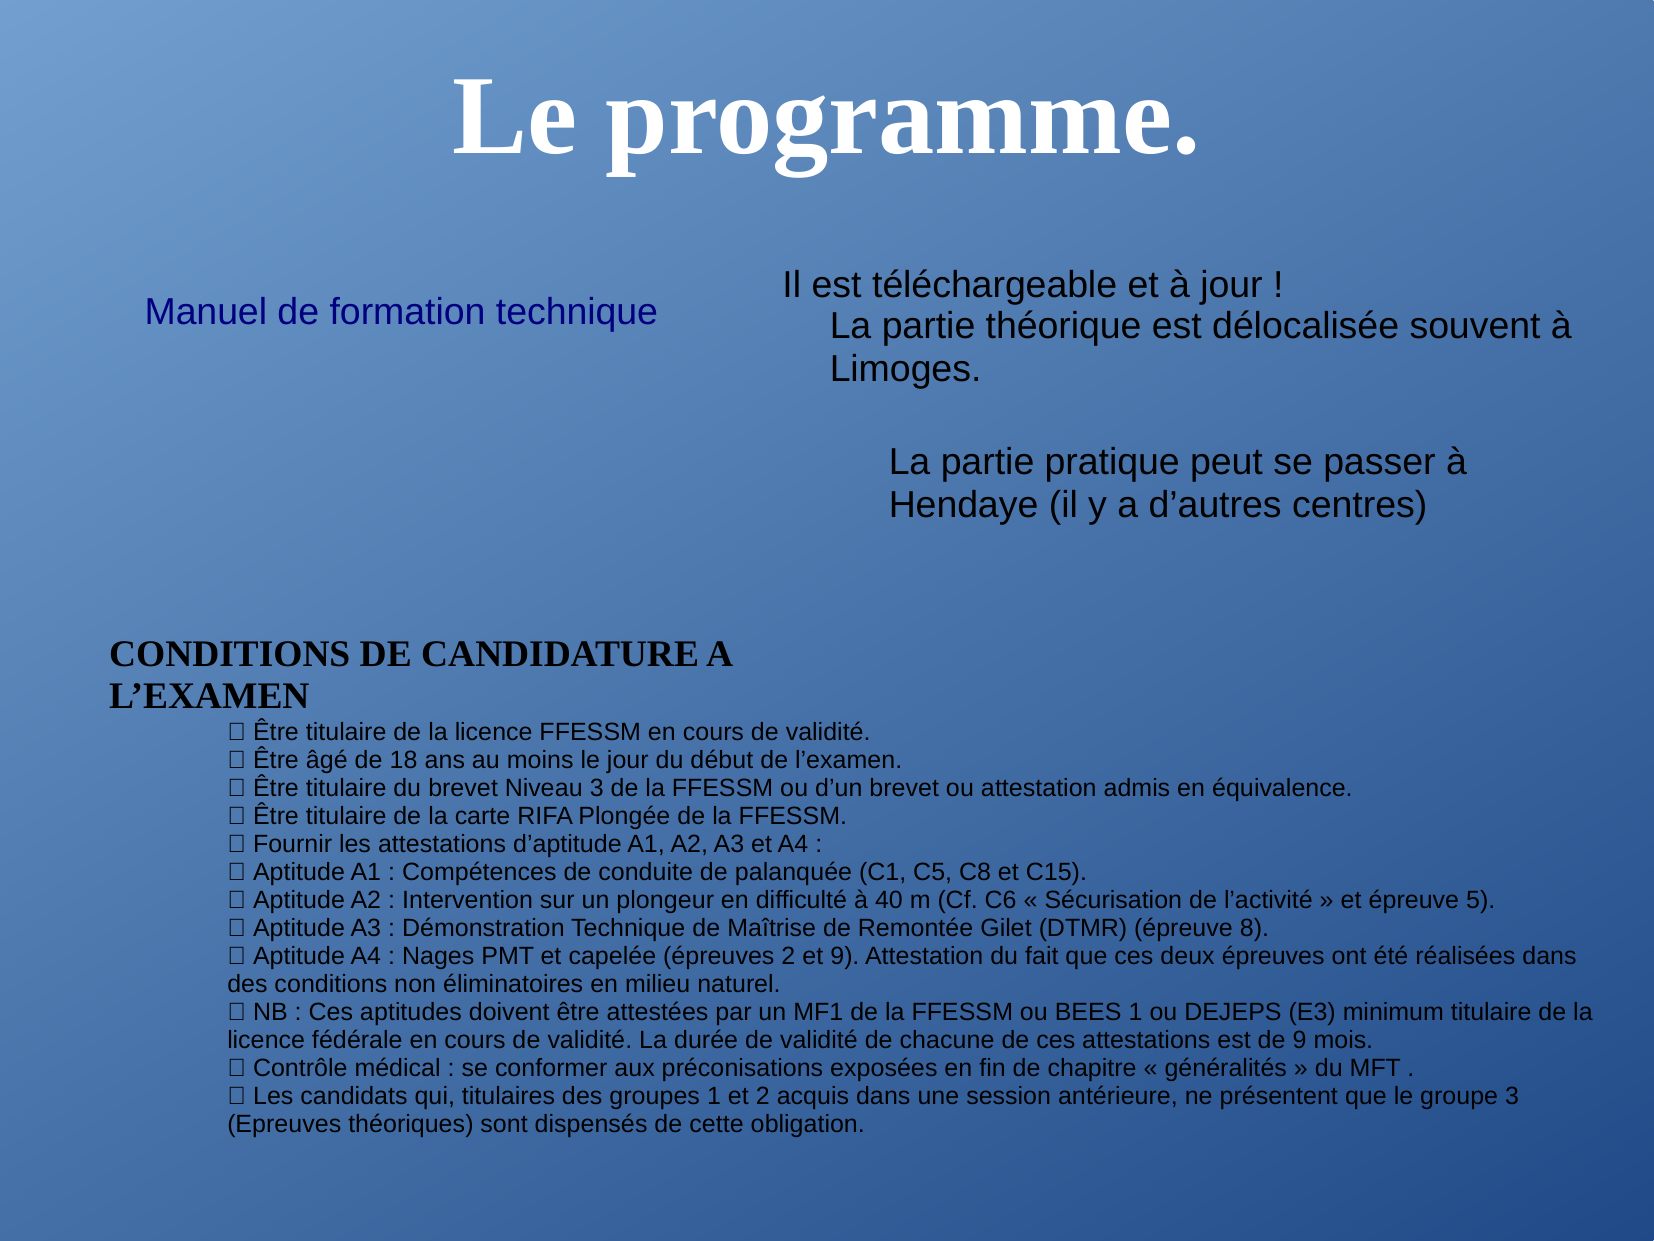

# Le programme.
Il est téléchargeable et à jour !
Manuel de formation technique
La partie théorique est délocalisée souvent à Limoges.
La partie pratique peut se passer à Hendaye (il y a d’autres centres)
CONDITIONS DE CANDIDATURE A L’EXAMEN
 Être titulaire de la licence FFESSM en cours de validité.
 Être âgé de 18 ans au moins le jour du début de l’examen.
 Être titulaire du brevet Niveau 3 de la FFESSM ou d’un brevet ou attestation admis en équivalence.
 Être titulaire de la carte RIFA Plongée de la FFESSM.
 Fournir les attestations d’aptitude A1, A2, A3 et A4 :
 Aptitude A1 : Compétences de conduite de palanquée (C1, C5, C8 et C15).
 Aptitude A2 : Intervention sur un plongeur en difficulté à 40 m (Cf. C6 « Sécurisation de l’activité » et épreuve 5).
 Aptitude A3 : Démonstration Technique de Maîtrise de Remontée Gilet (DTMR) (épreuve 8).
 Aptitude A4 : Nages PMT et capelée (épreuves 2 et 9). Attestation du fait que ces deux épreuves ont été réalisées dans des conditions non éliminatoires en milieu naturel.
 NB : Ces aptitudes doivent être attestées par un MF1 de la FFESSM ou BEES 1 ou DEJEPS (E3) minimum titulaire de la licence fédérale en cours de validité. La durée de validité de chacune de ces attestations est de 9 mois.
 Contrôle médical : se conformer aux préconisations exposées en fin de chapitre « généralités » du MFT .
 Les candidats qui, titulaires des groupes 1 et 2 acquis dans une session antérieure, ne présentent que le groupe 3 (Epreuves théoriques) sont dispensés de cette obligation.